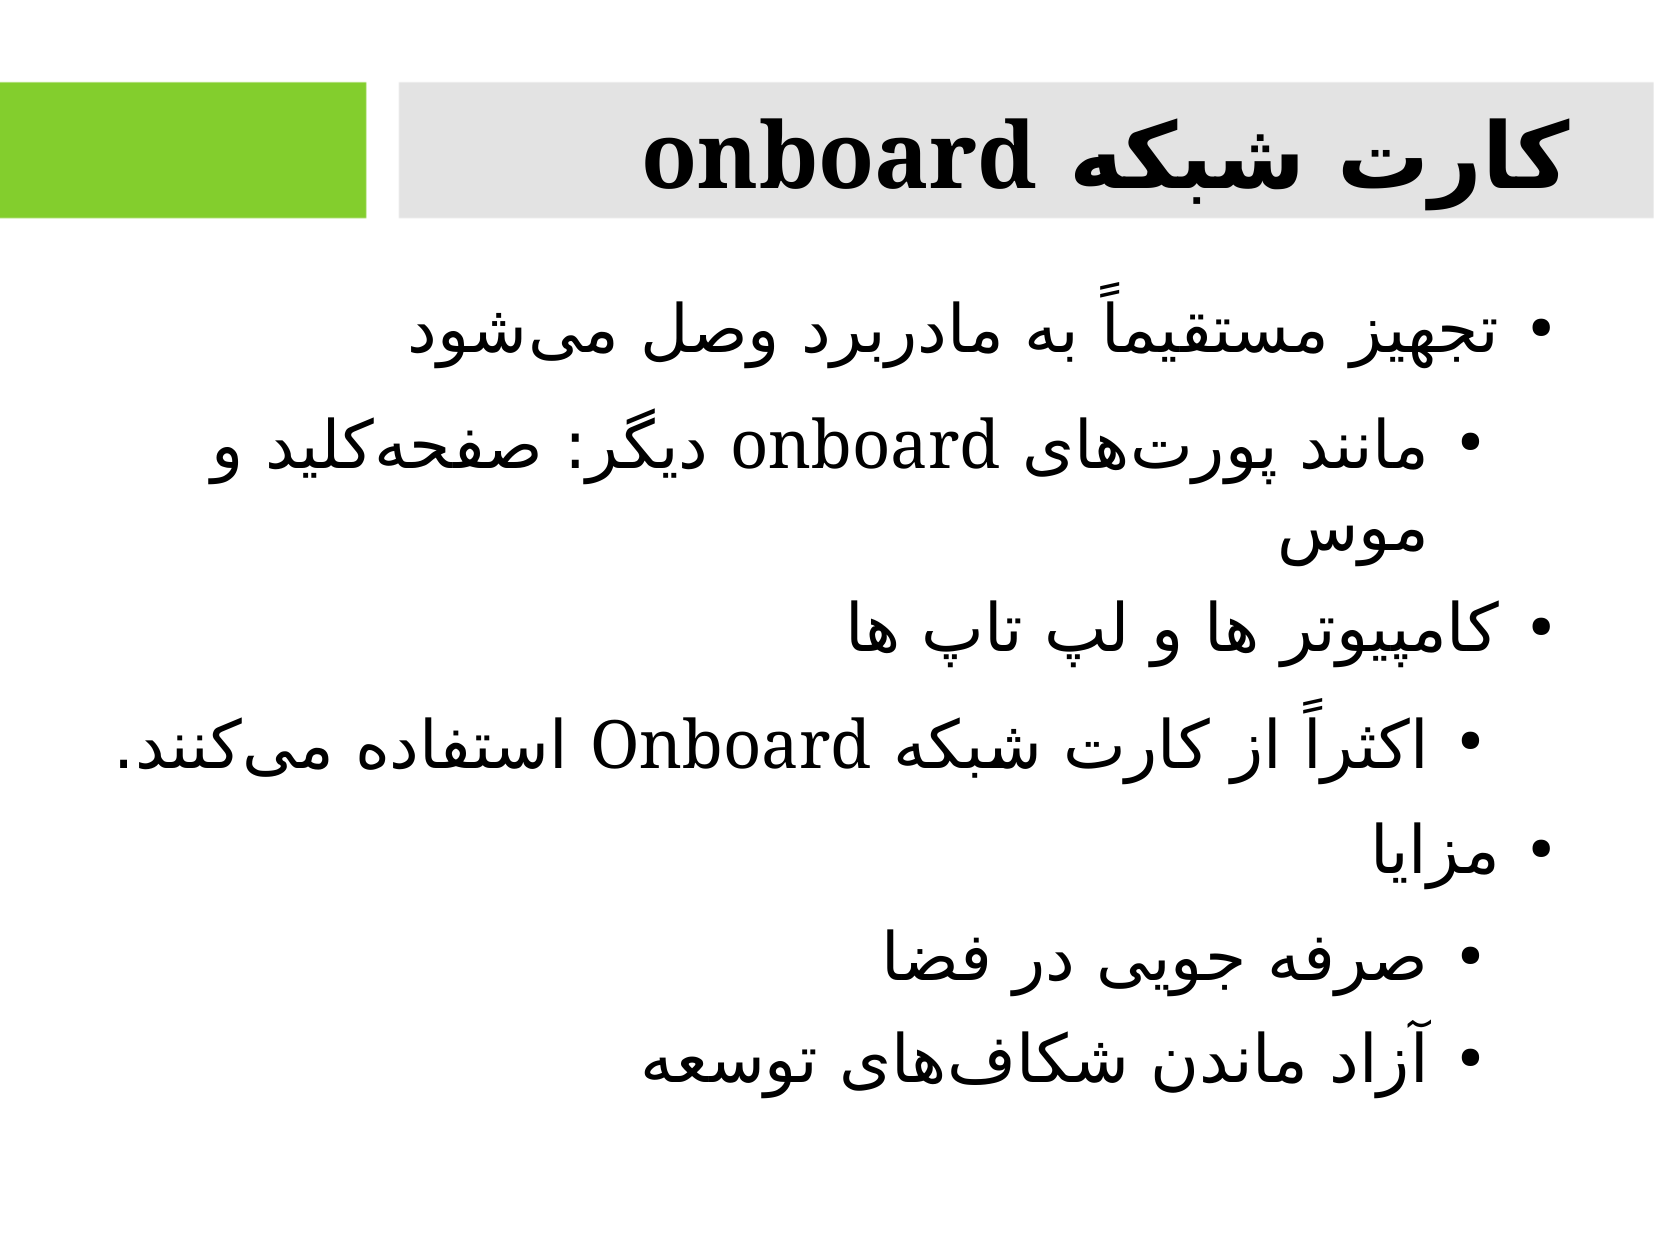

# کارت شبکه onboard
تجهیز مستقیماً به مادربرد وصل می‌شود
مانند پورت‌های onboard دیگر: صفحه‌کلید و موس
کامپیوتر ها و لپ تاپ ها
اکثراً از کارت شبکه Onboard استفاده می‌کنند.
مزایا
صرفه جویی در فضا
آزاد ماندن شکاف‌های توسعه